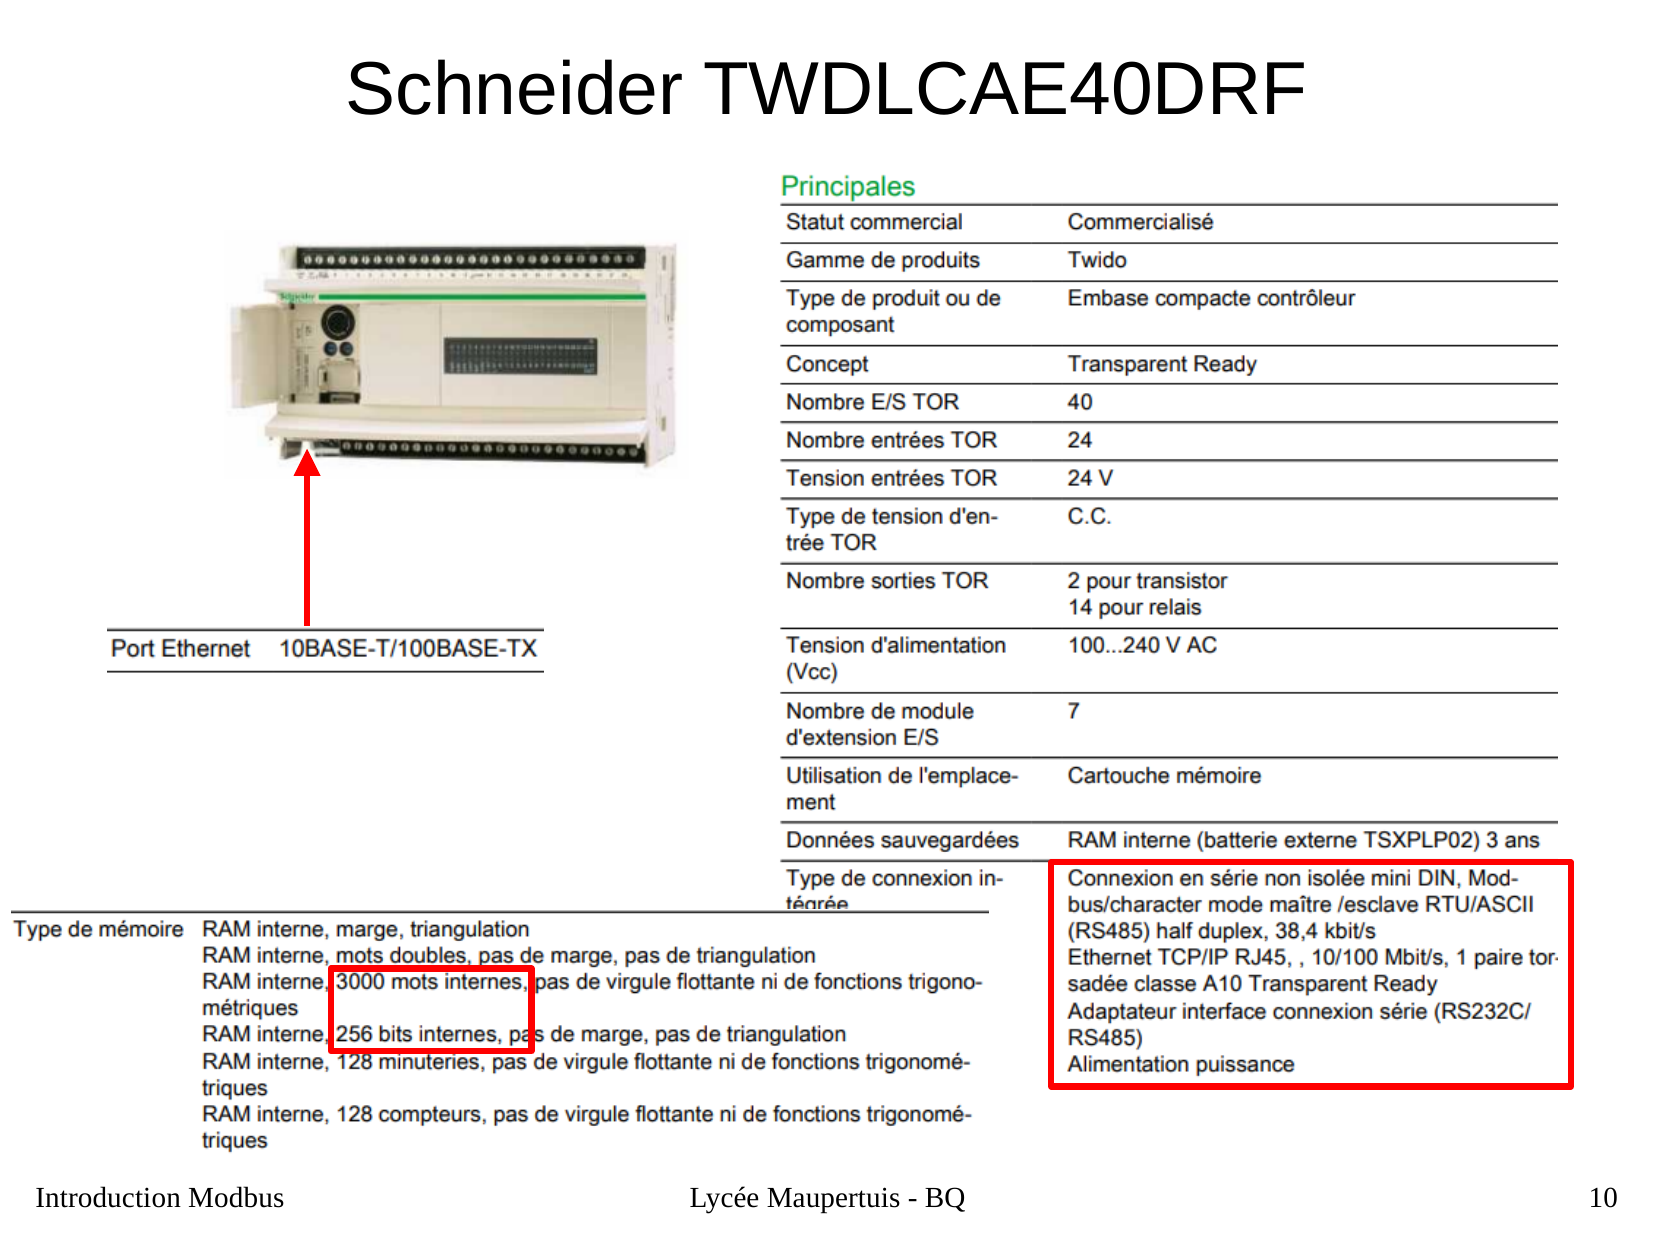

# Schneider TWDLCAE40DRF
Introduction Modbus
Lycée Maupertuis - BQ
10